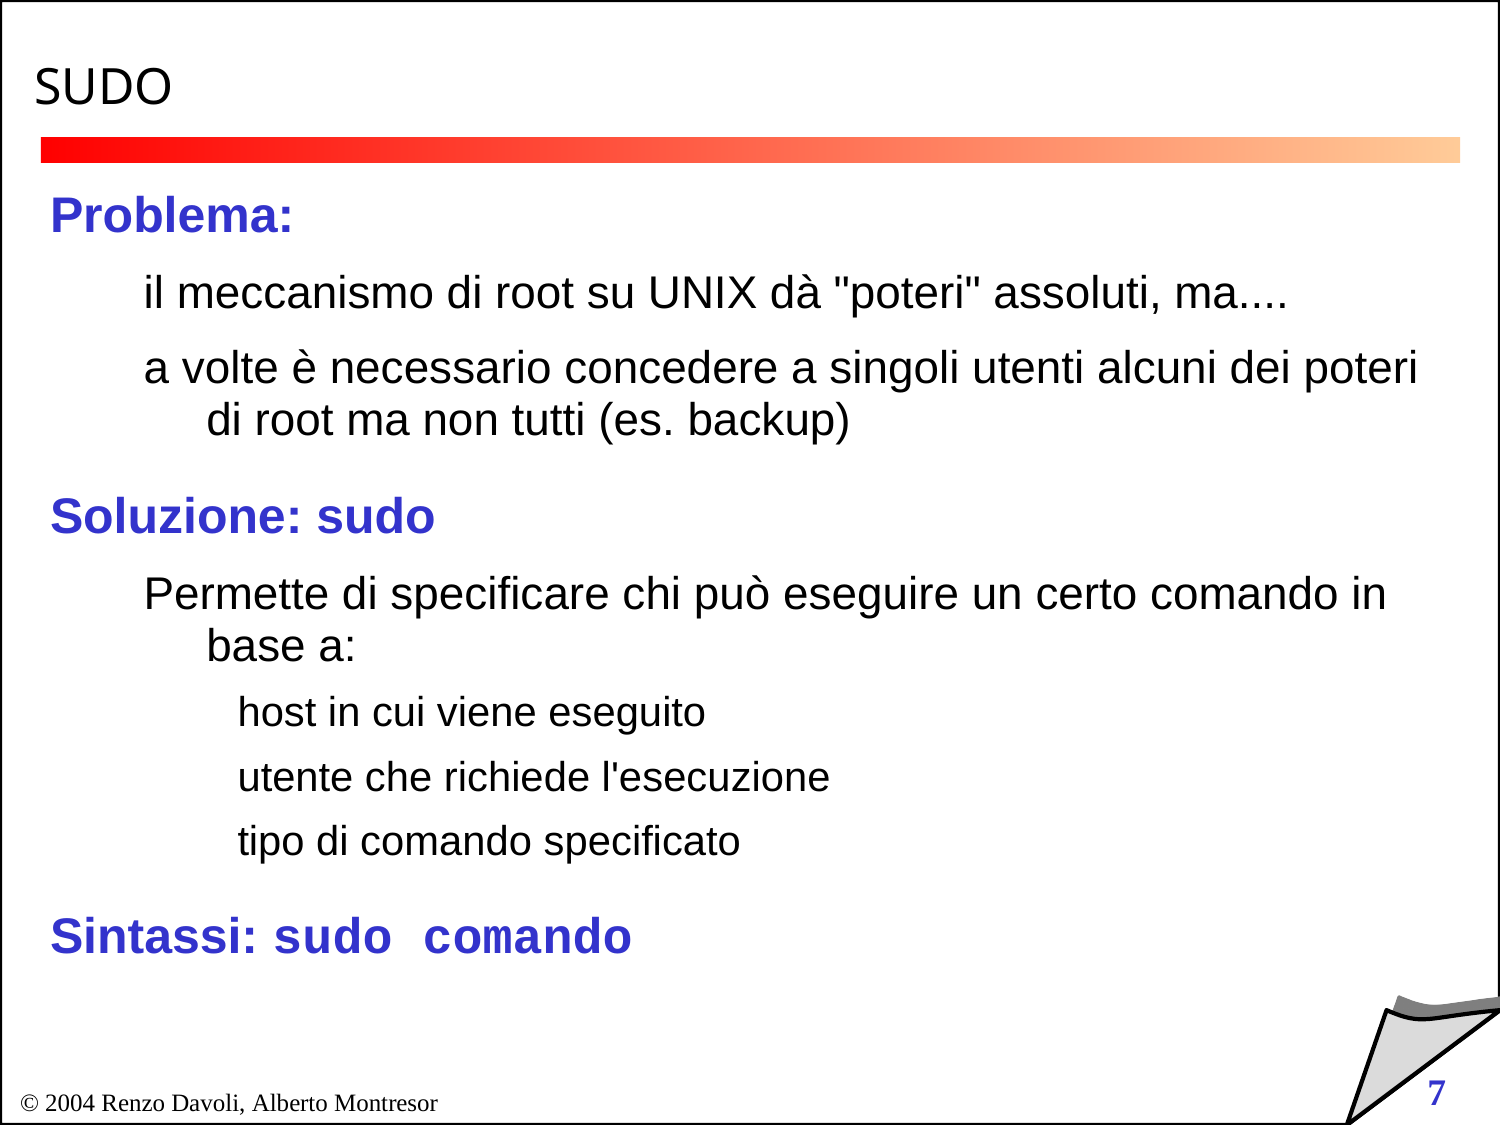

# SUDO
Problema:
il meccanismo di root su UNIX dà "poteri" assoluti, ma....
a volte è necessario concedere a singoli utenti alcuni dei poteri di root ma non tutti (es. backup)
Soluzione: sudo
Permette di specificare chi può eseguire un certo comando in base a:
host in cui viene eseguito
utente che richiede l'esecuzione
tipo di comando specificato
Sintassi: sudo comando